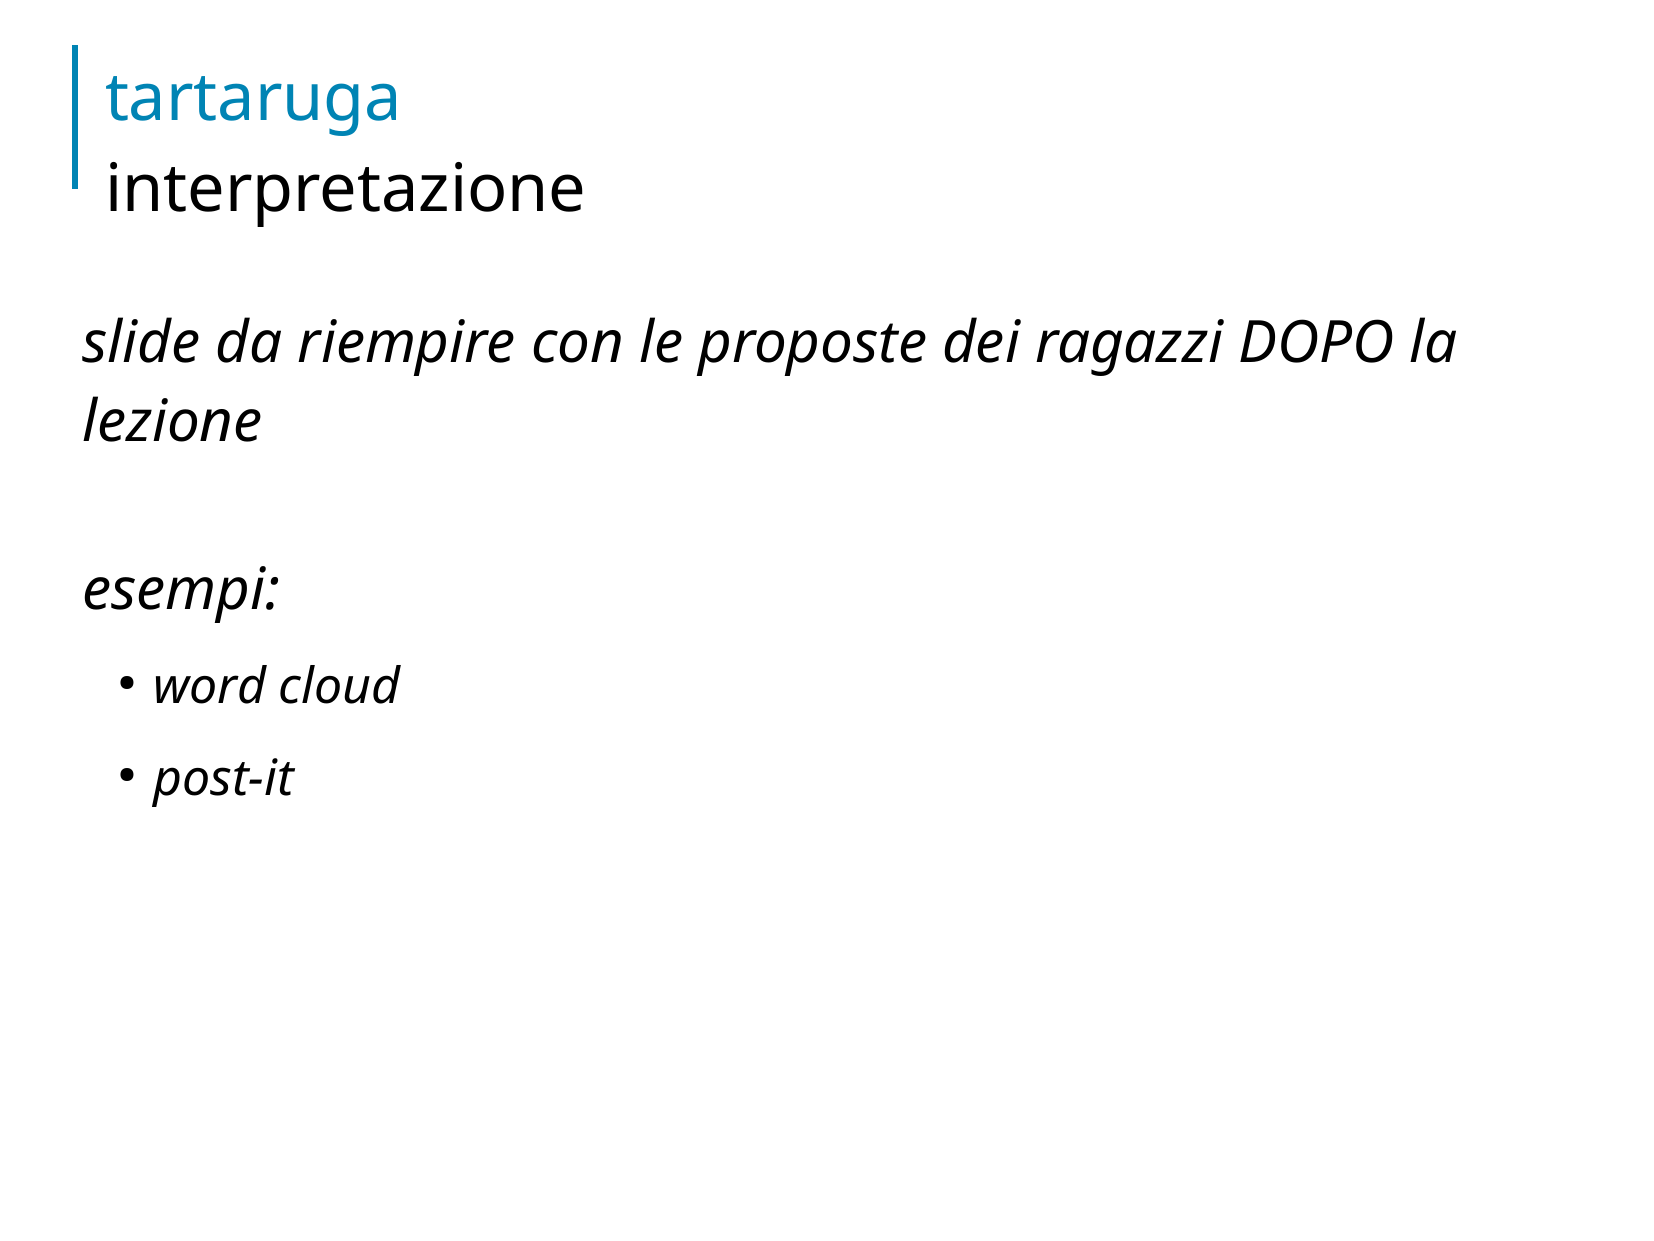

# tartaruga interpretazione
slide da riempire con le proposte dei ragazzi DOPO la lezione
esempi:
word cloud
post-it